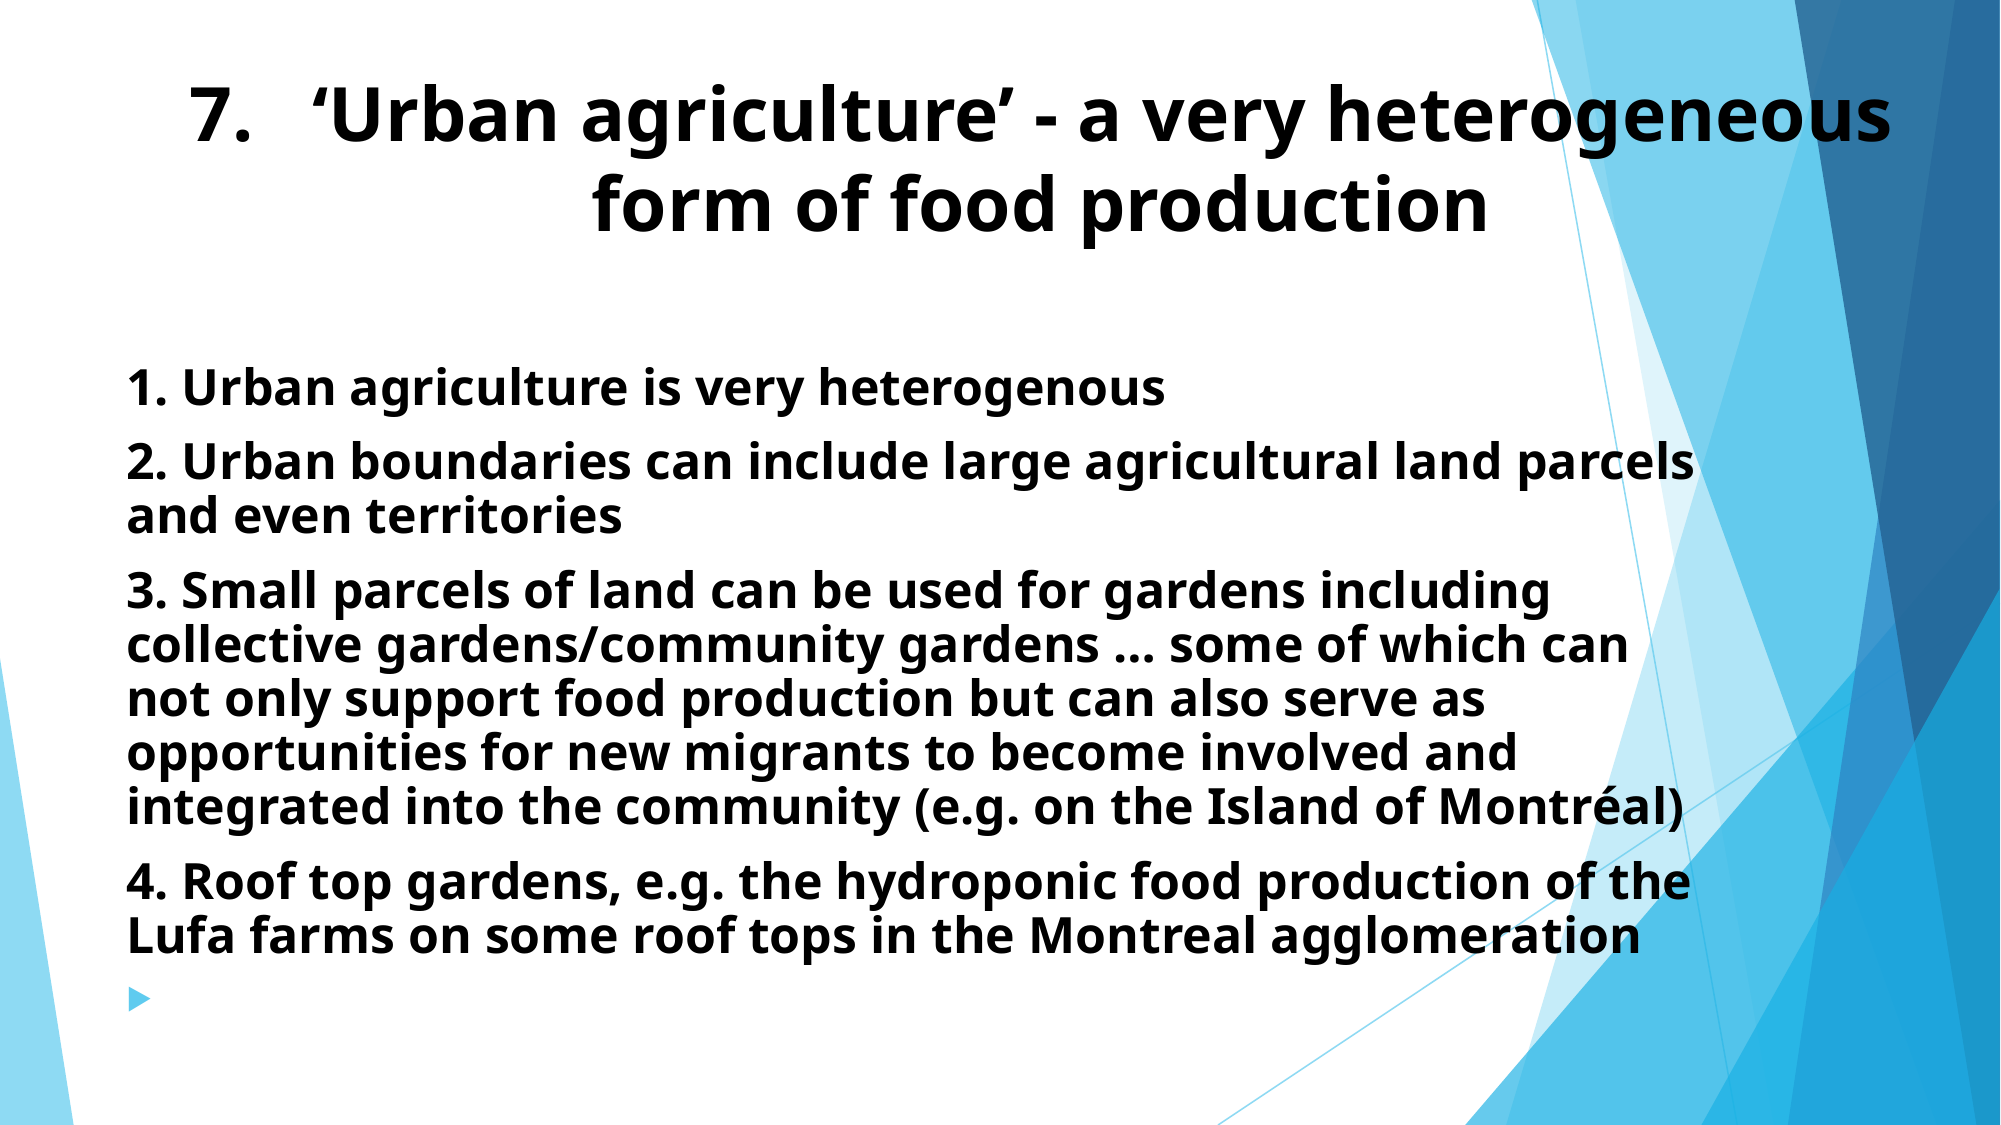

# 7. ‘Urban agriculture’ - a very heterogeneous form of food production
1. Urban agriculture is very heterogenous
2. Urban boundaries can include large agricultural land parcels and even territories
3. Small parcels of land can be used for gardens including collective gardens/community gardens … some of which can not only support food production but can also serve as opportunities for new migrants to become involved and integrated into the community (e.g. on the Island of Montréal)
4. Roof top gardens, e.g. the hydroponic food production of the Lufa farms on some roof tops in the Montreal agglomeration